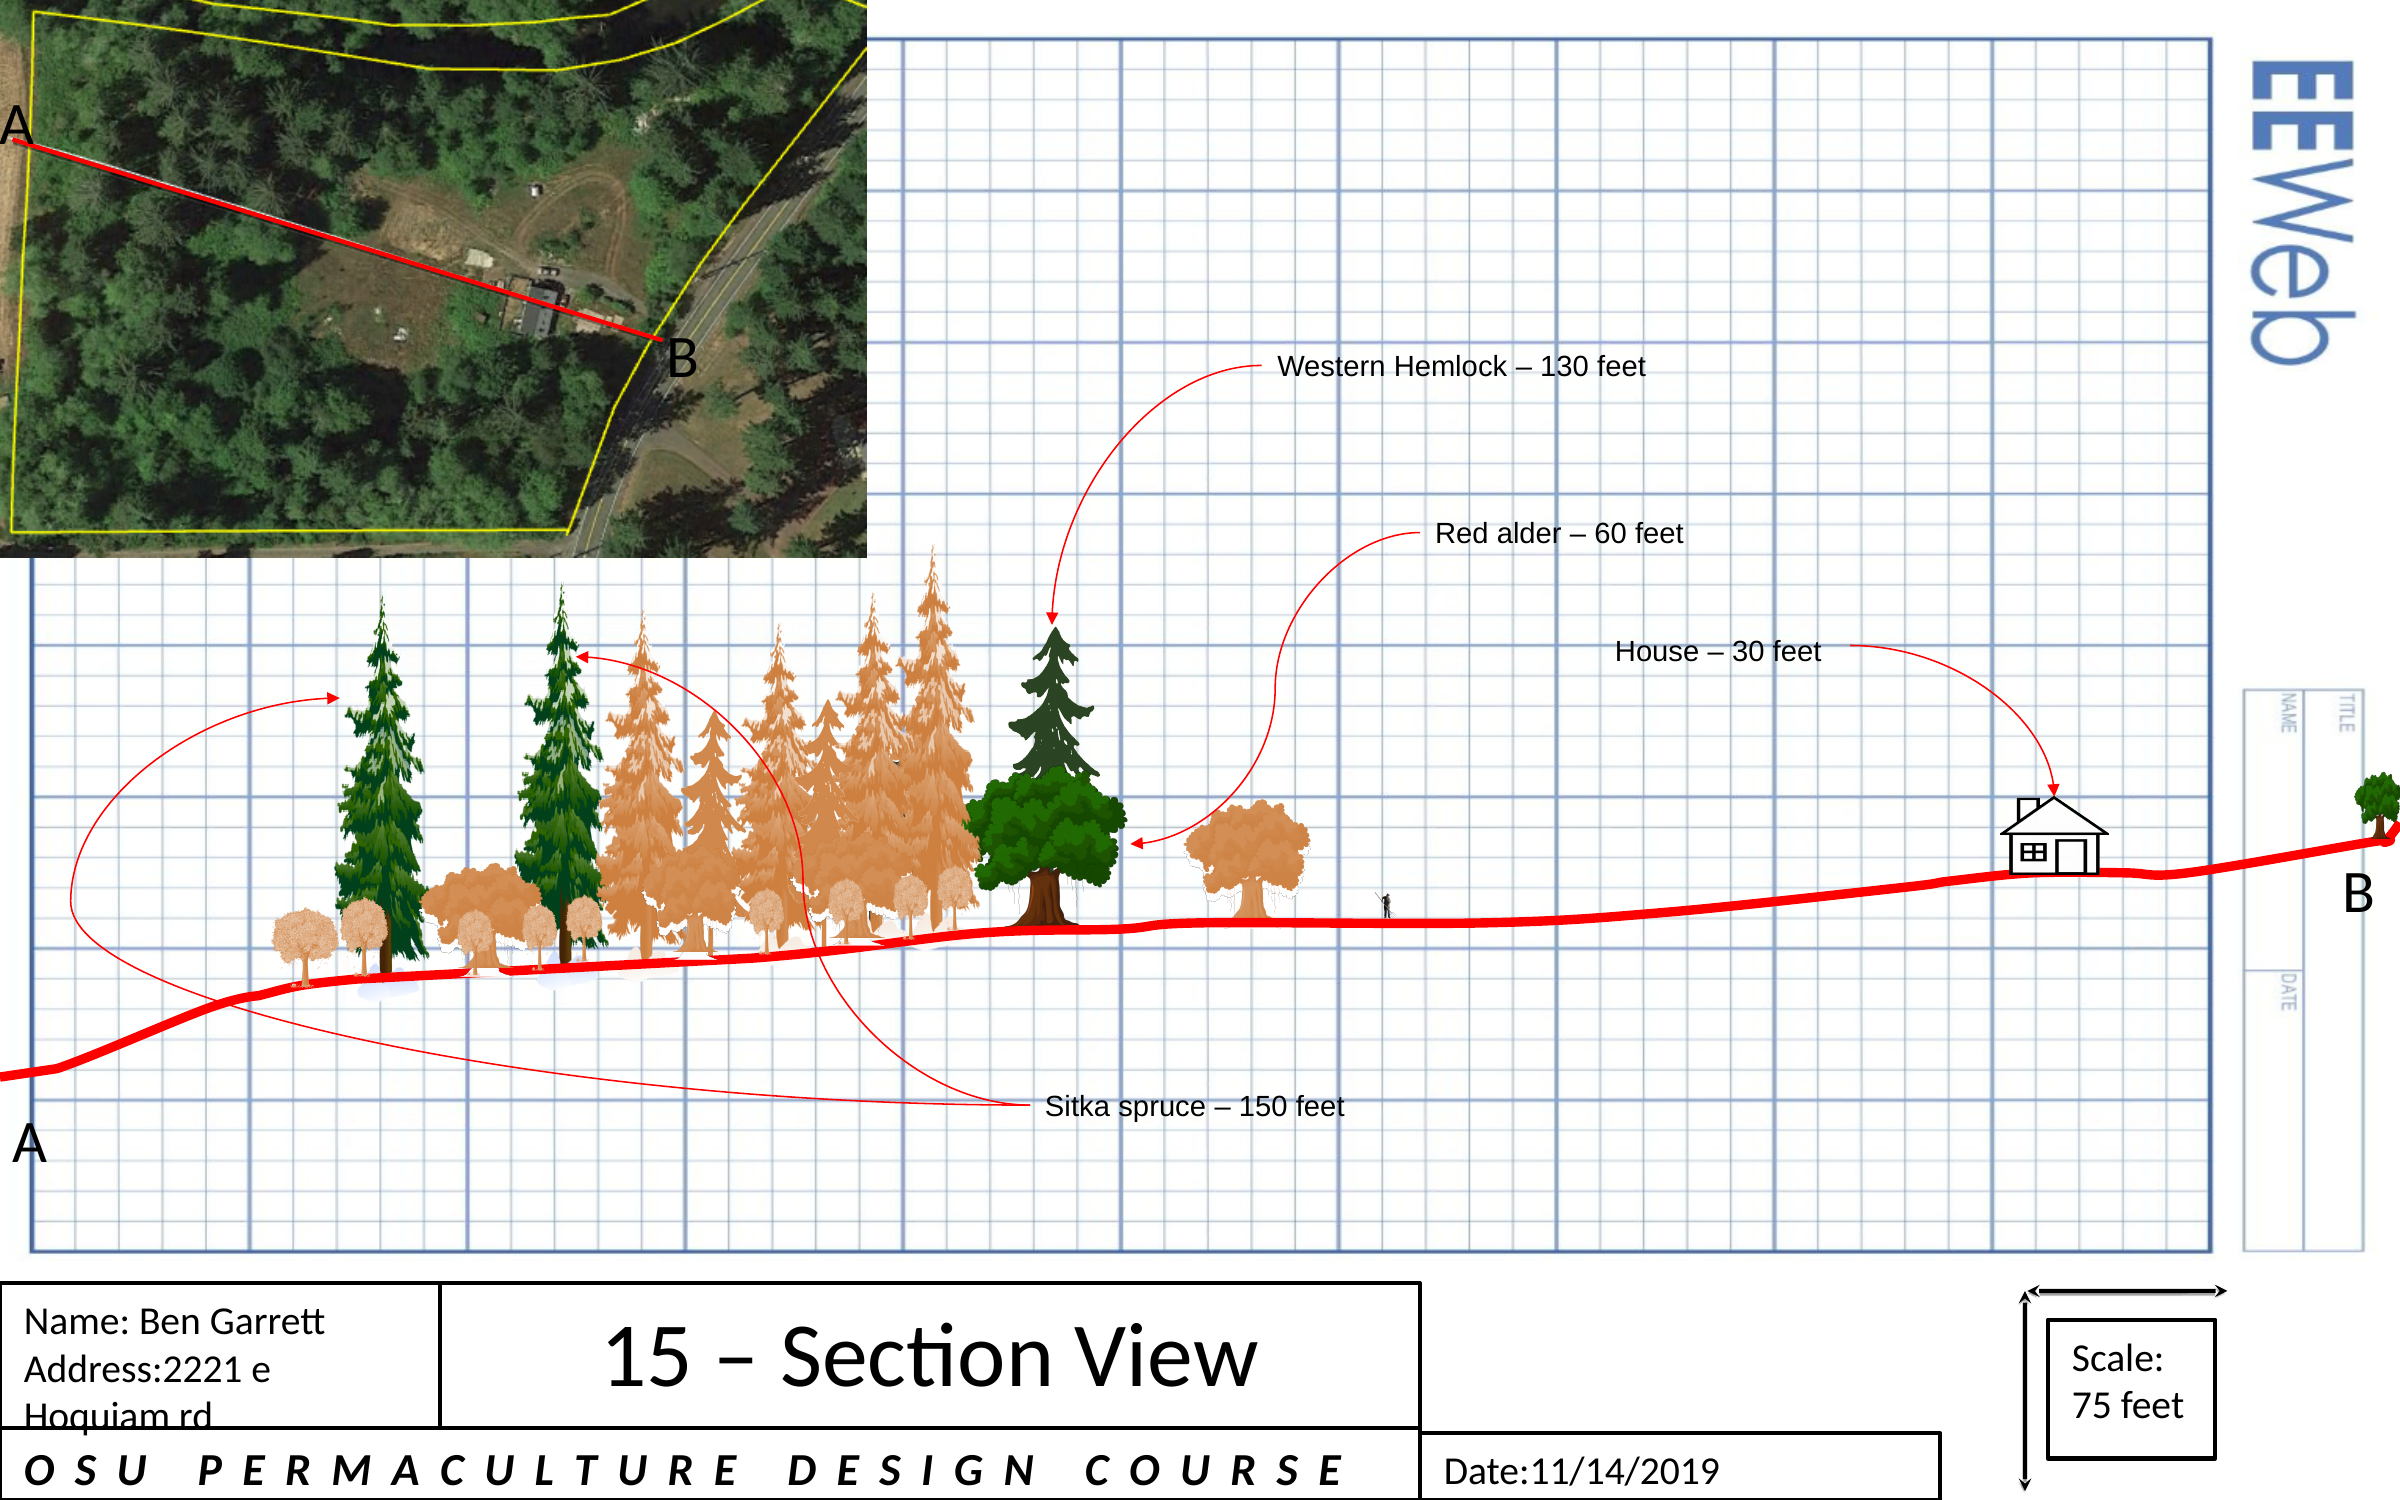

A
B
Western Hemlock – 130 feet
Red alder – 60 feet
House – 30 feet
B
Sitka spruce – 150 feet
A
Name:
Name: Ben Garrett
Address:2221 e Hoquiam rd
15 – Section View
Scale:
75 feet
O S U P E R M A C U L T U R E D E S I G N C O U R S E
Date:11/14/2019